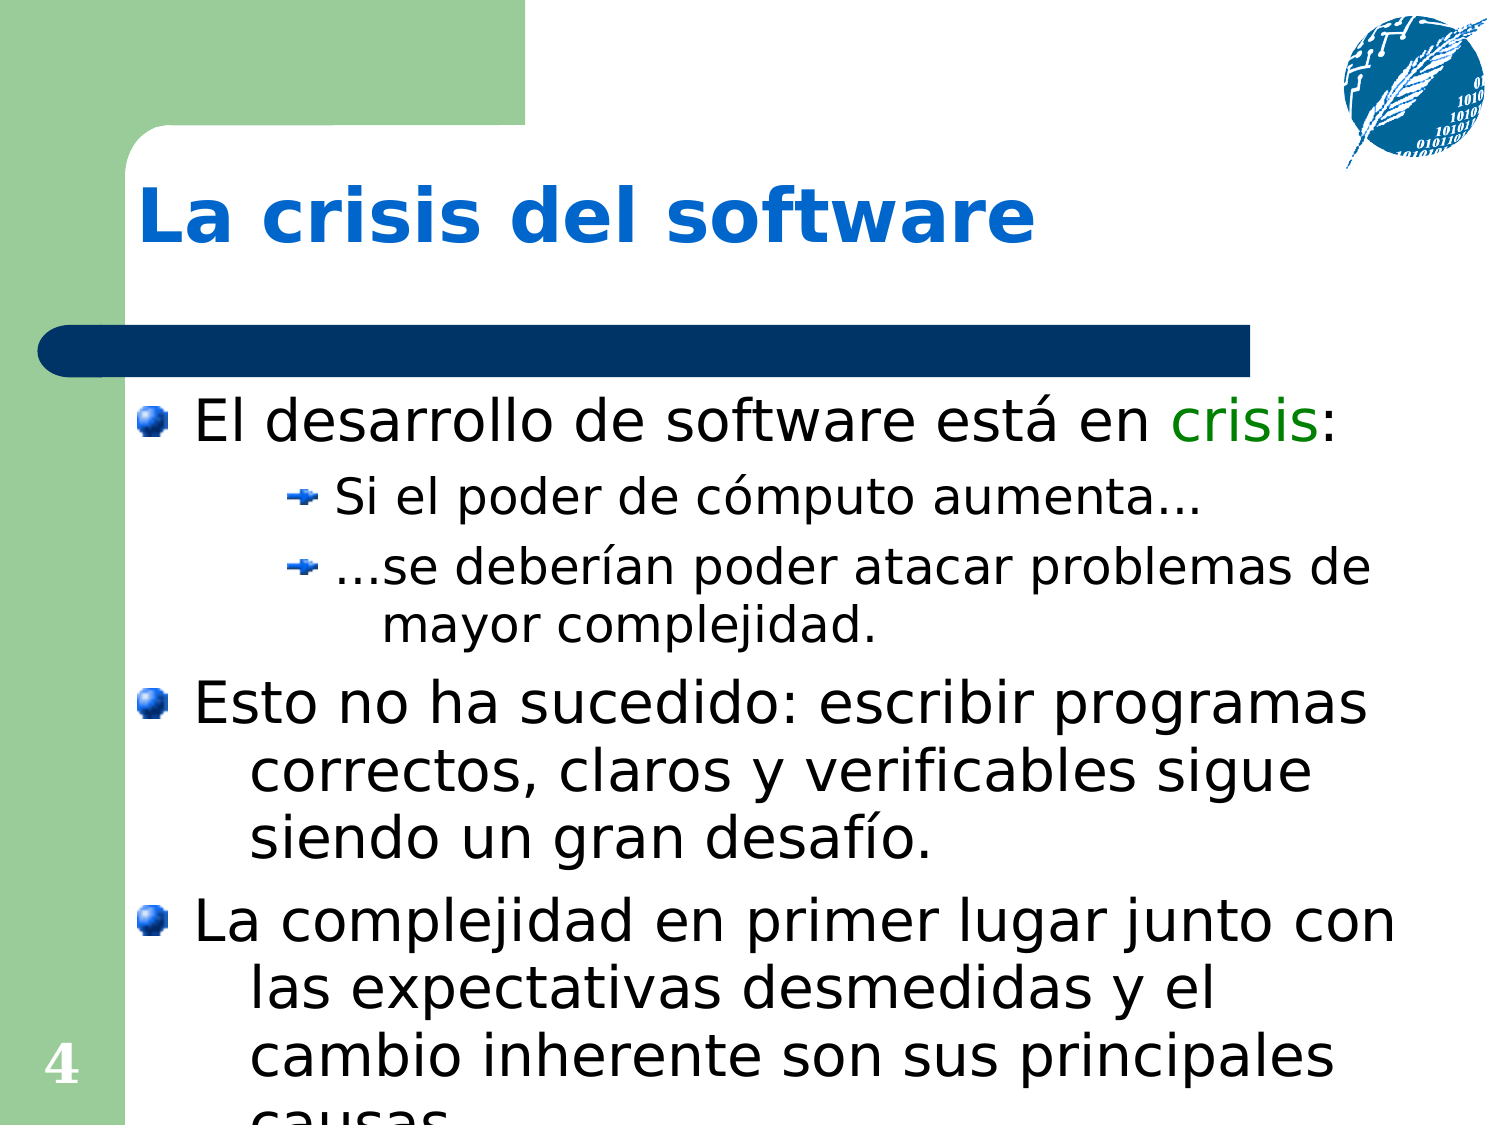

# La crisis del software
El desarrollo de software está en crisis:
Si el poder de cómputo aumenta...
...se deberían poder atacar problemas de mayor complejidad.
Esto no ha sucedido: escribir programas correctos, claros y verificables sigue siendo un gran desafío.
La complejidad en primer lugar junto con las expectativas desmedidas y el cambio inherente son sus principales causas.
4